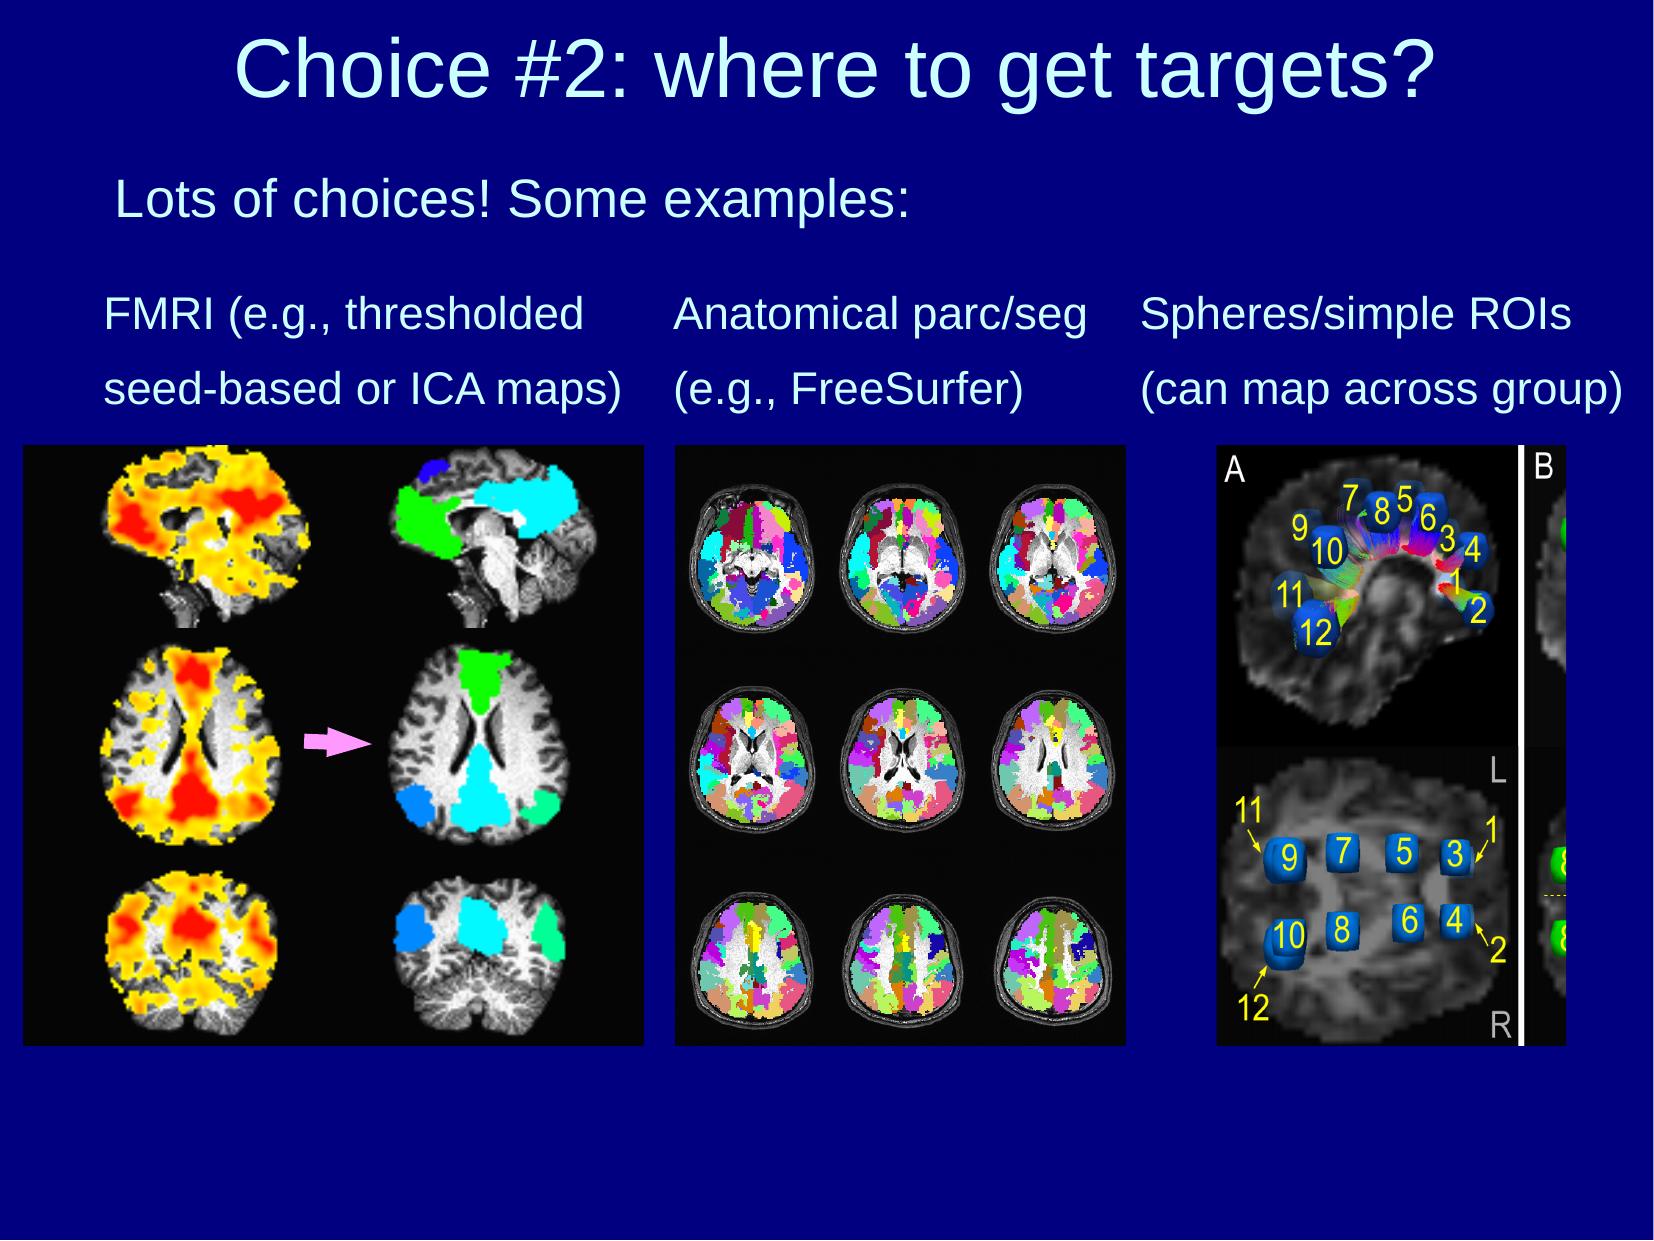

# Choice #2: where to get targets?
Lots of choices! Some examples:
FMRI (e.g., thresholded
seed-based or ICA maps)
Anatomical parc/seg
(e.g., FreeSurfer)
Spheres/simple ROIs
(can map across group)